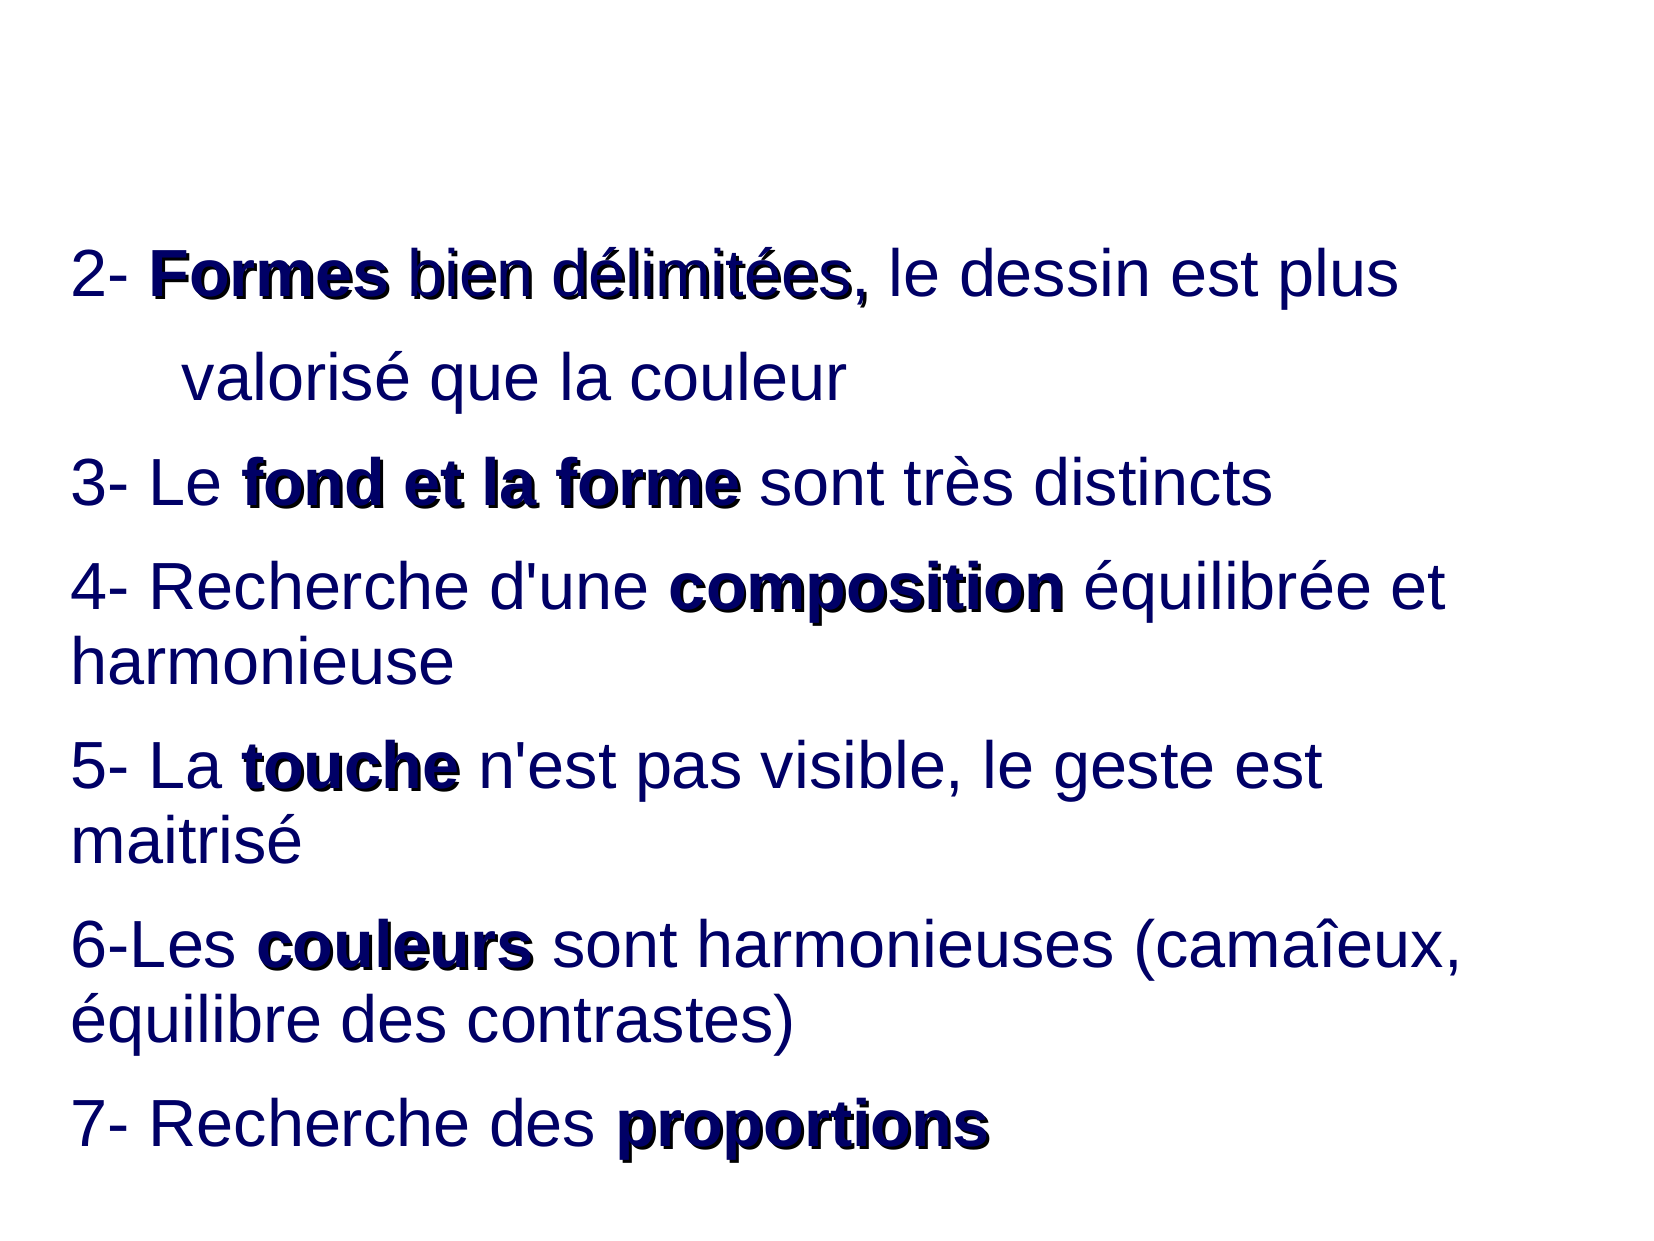

#
2- Formes bien délimitées, le dessin est plus
 valorisé que la couleur
3- Le fond et la forme sont très distincts
4- Recherche d'une composition équilibrée et harmonieuse
5- La touche n'est pas visible, le geste est maitrisé
6-Les couleurs sont harmonieuses (camaîeux, équilibre des contrastes)
7- Recherche des proportions